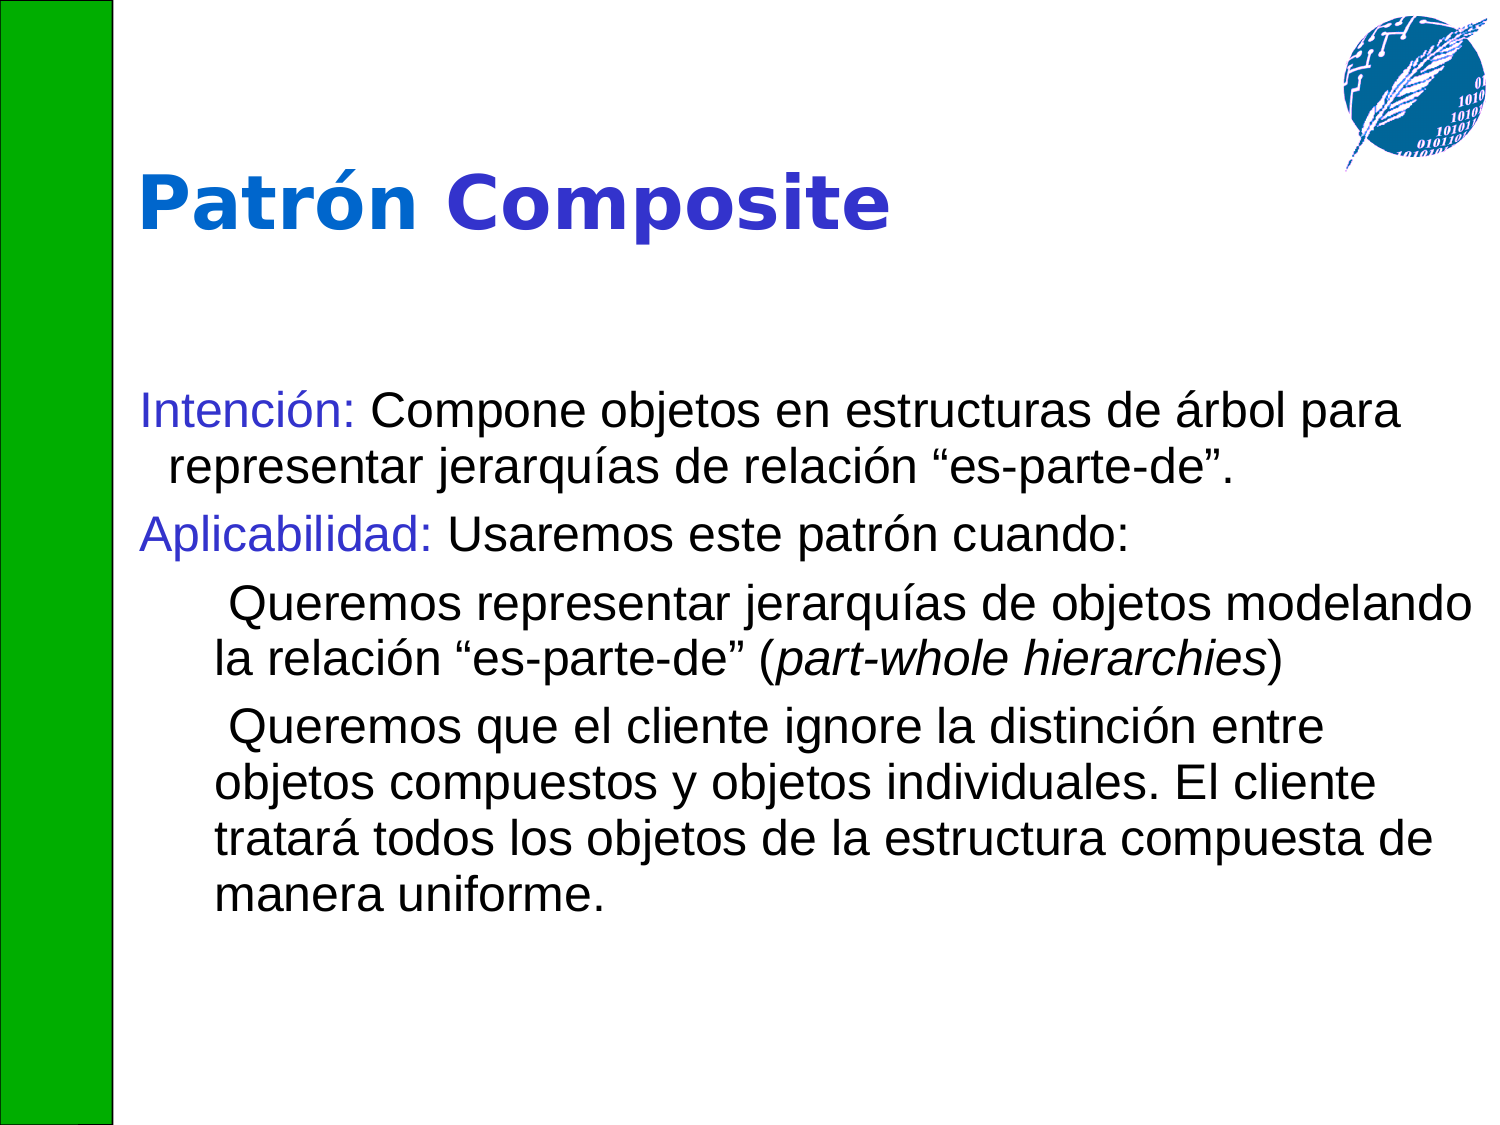

# Patrón Composite
Intención: Compone objetos en estructuras de árbol para representar jerarquías de relación “es-parte-de”.
Aplicabilidad: Usaremos este patrón cuando:
 Queremos representar jerarquías de objetos modelando la relación “es-parte-de” (part-whole hierarchies)
 Queremos que el cliente ignore la distinción entre objetos compuestos y objetos individuales. El cliente tratará todos los objetos de la estructura compuesta de manera uniforme.